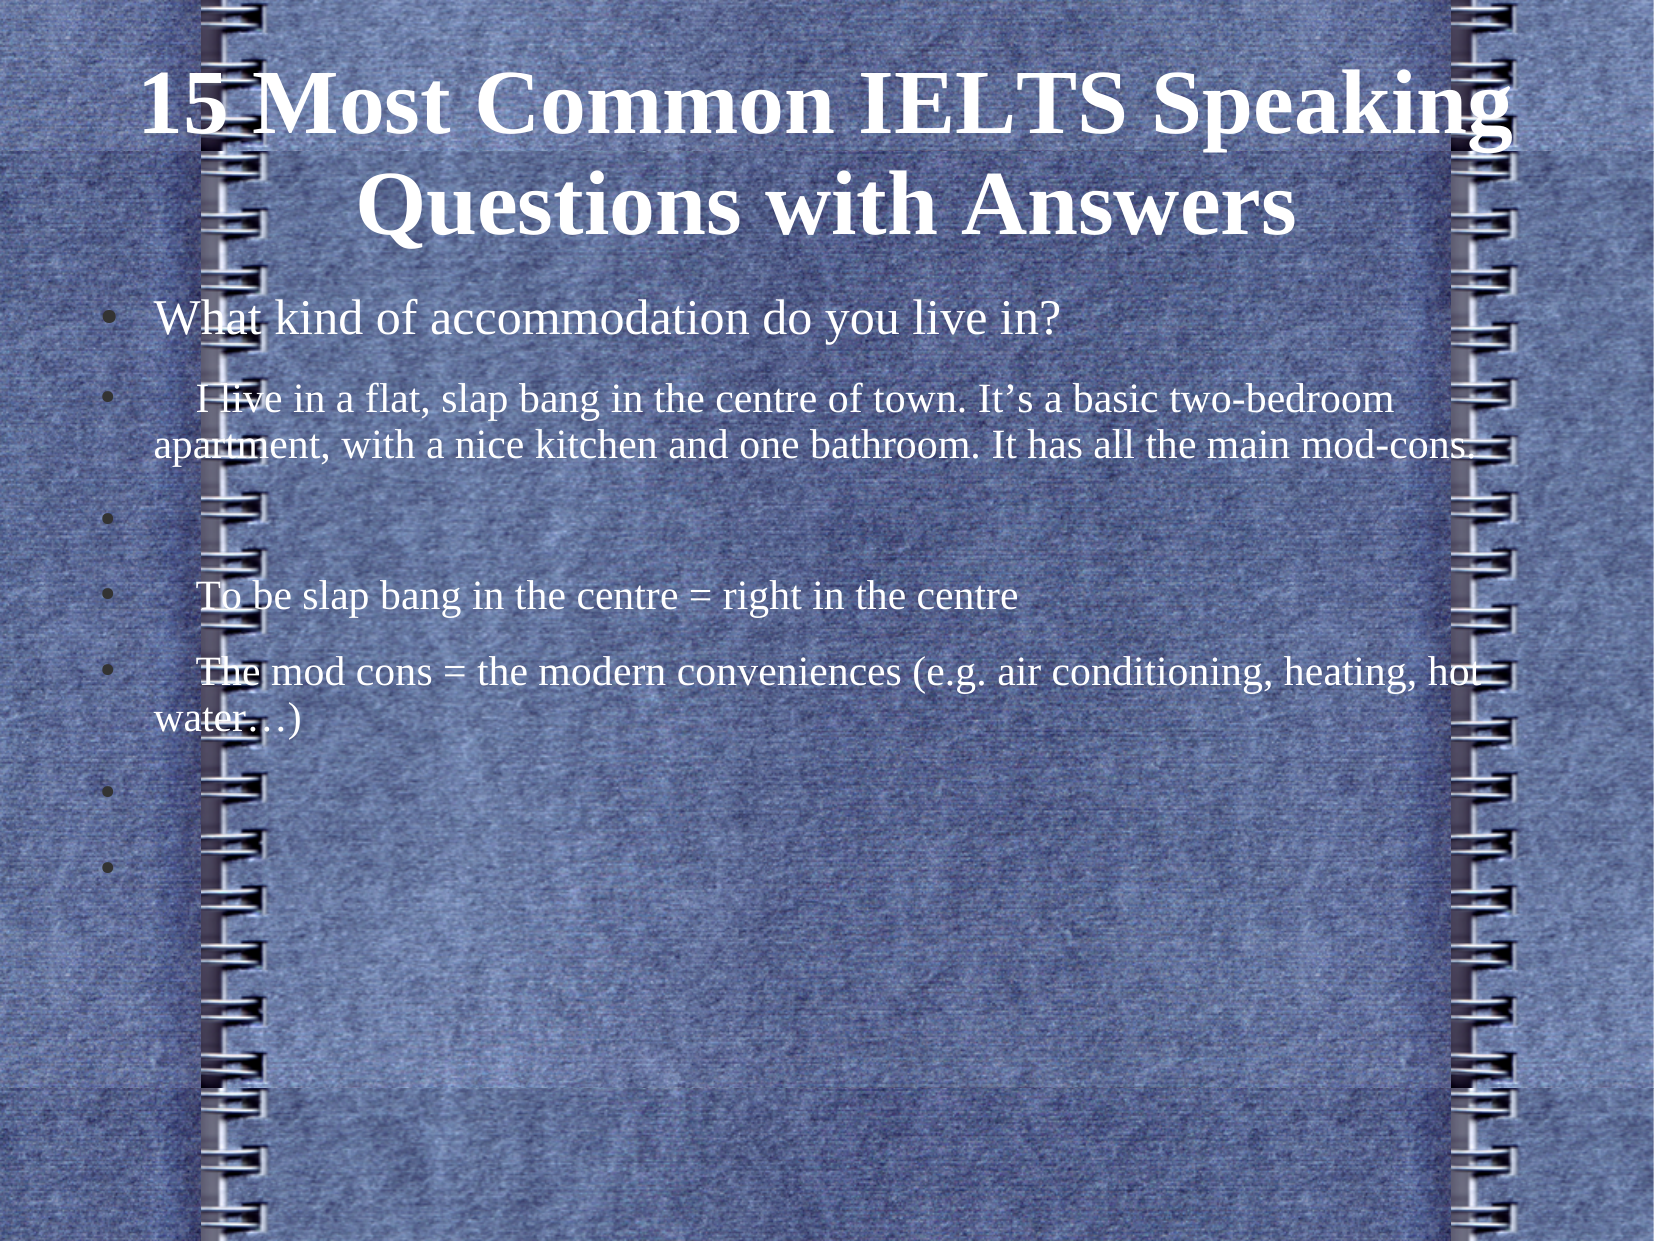

# 15 Most Common IELTS Speaking Questions with Answers
What kind of accommodation do you live in?
 I live in a flat, slap bang in the centre of town. It’s a basic two-bedroom apartment, with a nice kitchen and one bathroom. It has all the main mod-cons.
 To be slap bang in the centre = right in the centre
 The mod cons = the modern conveniences (e.g. air conditioning, heating, hot water…)